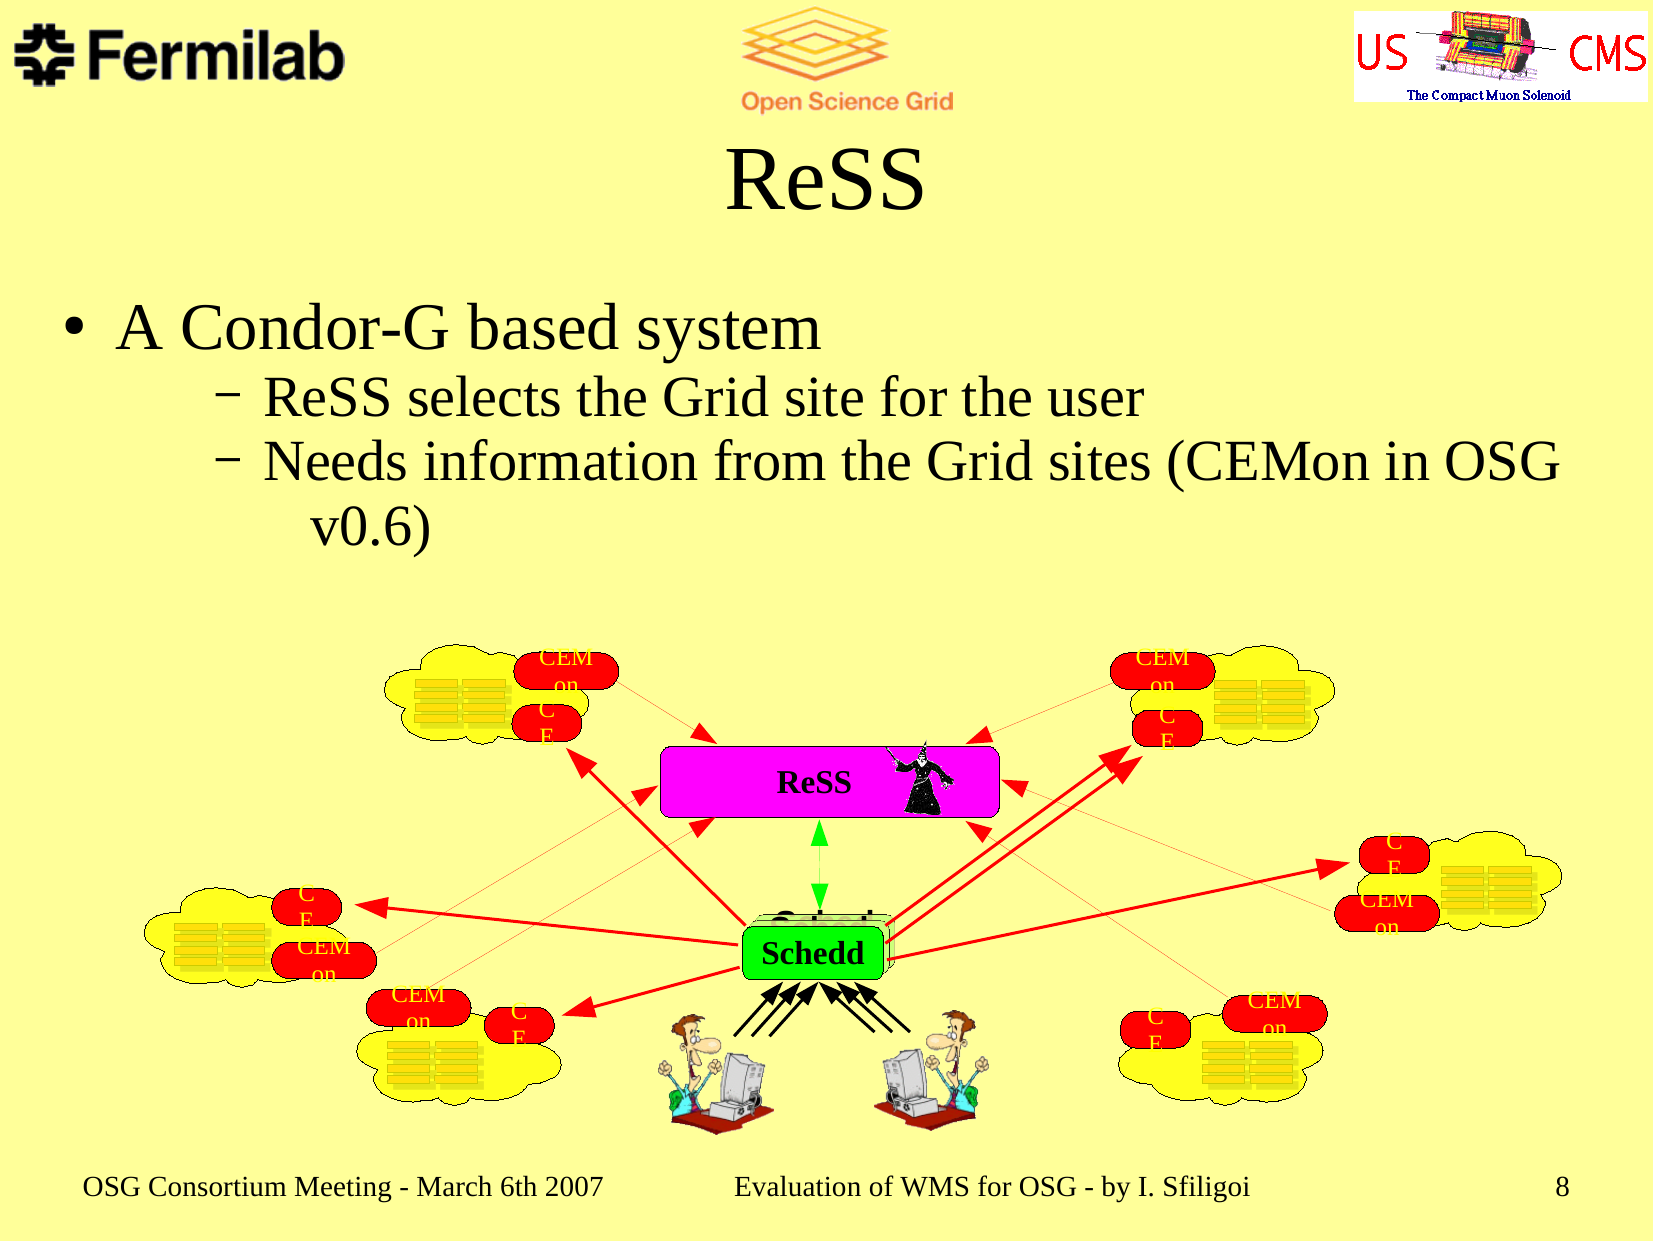

# ReSS
A Condor-G based system
ReSS selects the Grid site for the user
Needs information from the Grid sites (CEMon in OSG v0.6)
CEMon
CEMon
CE
CE
ReSS
CE
CE
CEMon
Schedd
Schedd
Schedd
CEMon
CEMon
CEMon
CE
CE
OSG Consortium Meeting - March 6th 2007
Evaluation of WMS for OSG - by I. Sfiligoi
8